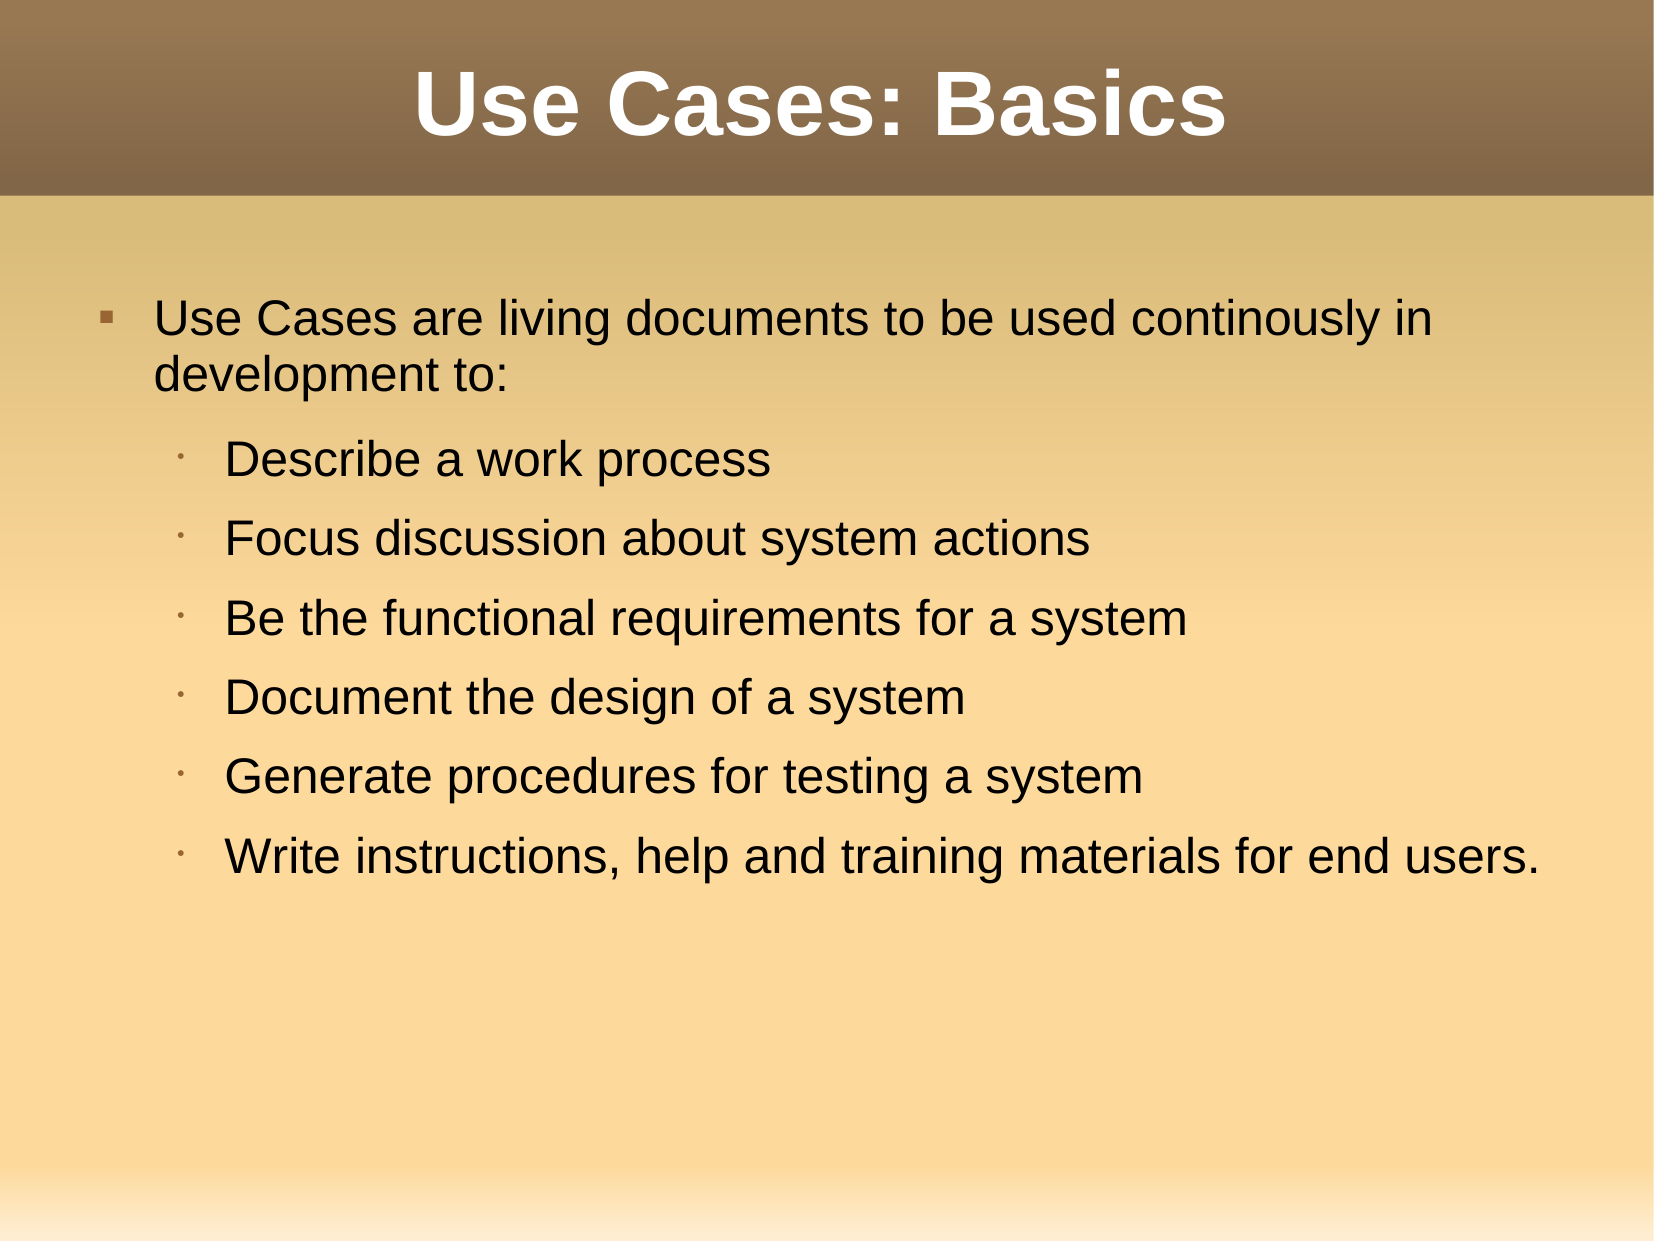

# Use Cases: Basics
Use Cases are living documents to be used continously in development to:
Describe a work process
Focus discussion about system actions
Be the functional requirements for a system
Document the design of a system
Generate procedures for testing a system
Write instructions, help and training materials for end users.